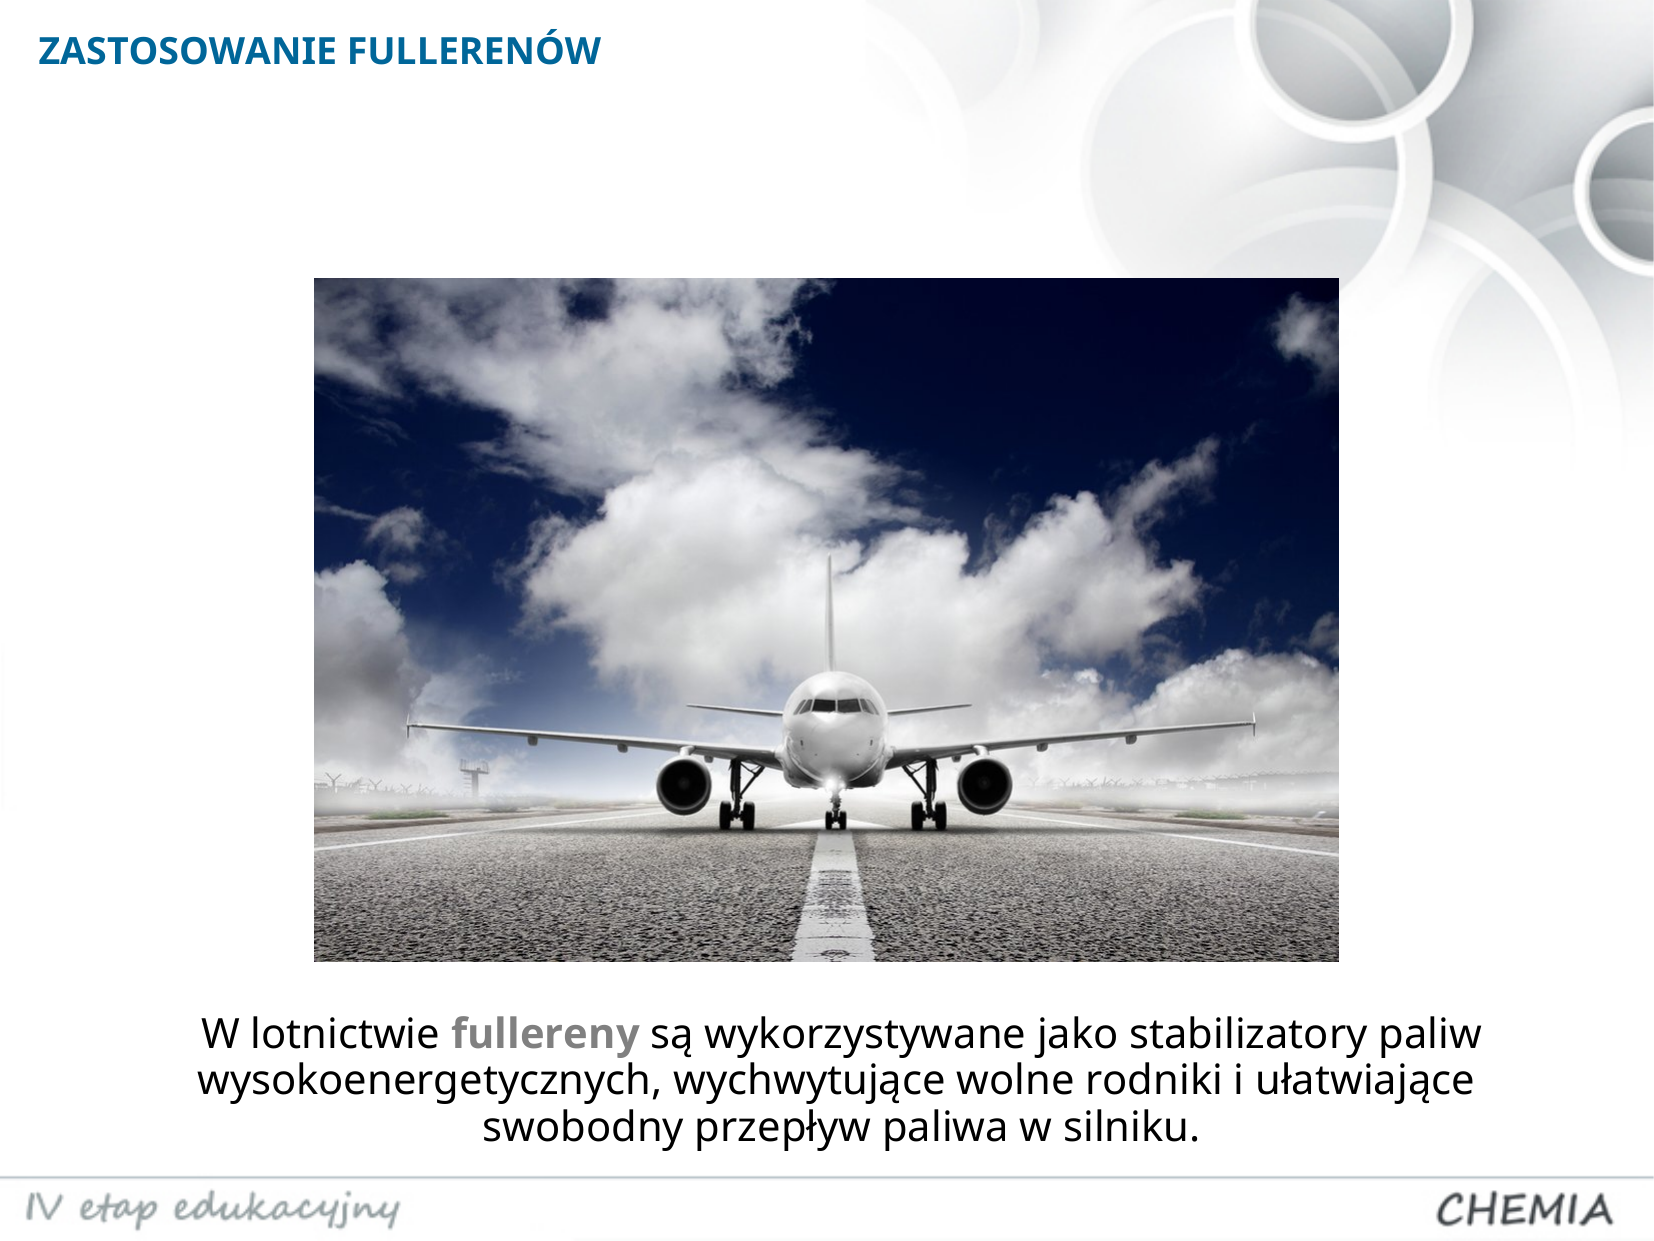

ZASTOSOWANIE FULLERENÓW
LOTNICTWO
W lotnictwie fullereny są wykorzystywane jako stabilizatory paliw wysokoenergetycznych, wychwytujące wolne rodniki i ułatwiające
swobodny przepływ paliwa w silniku.